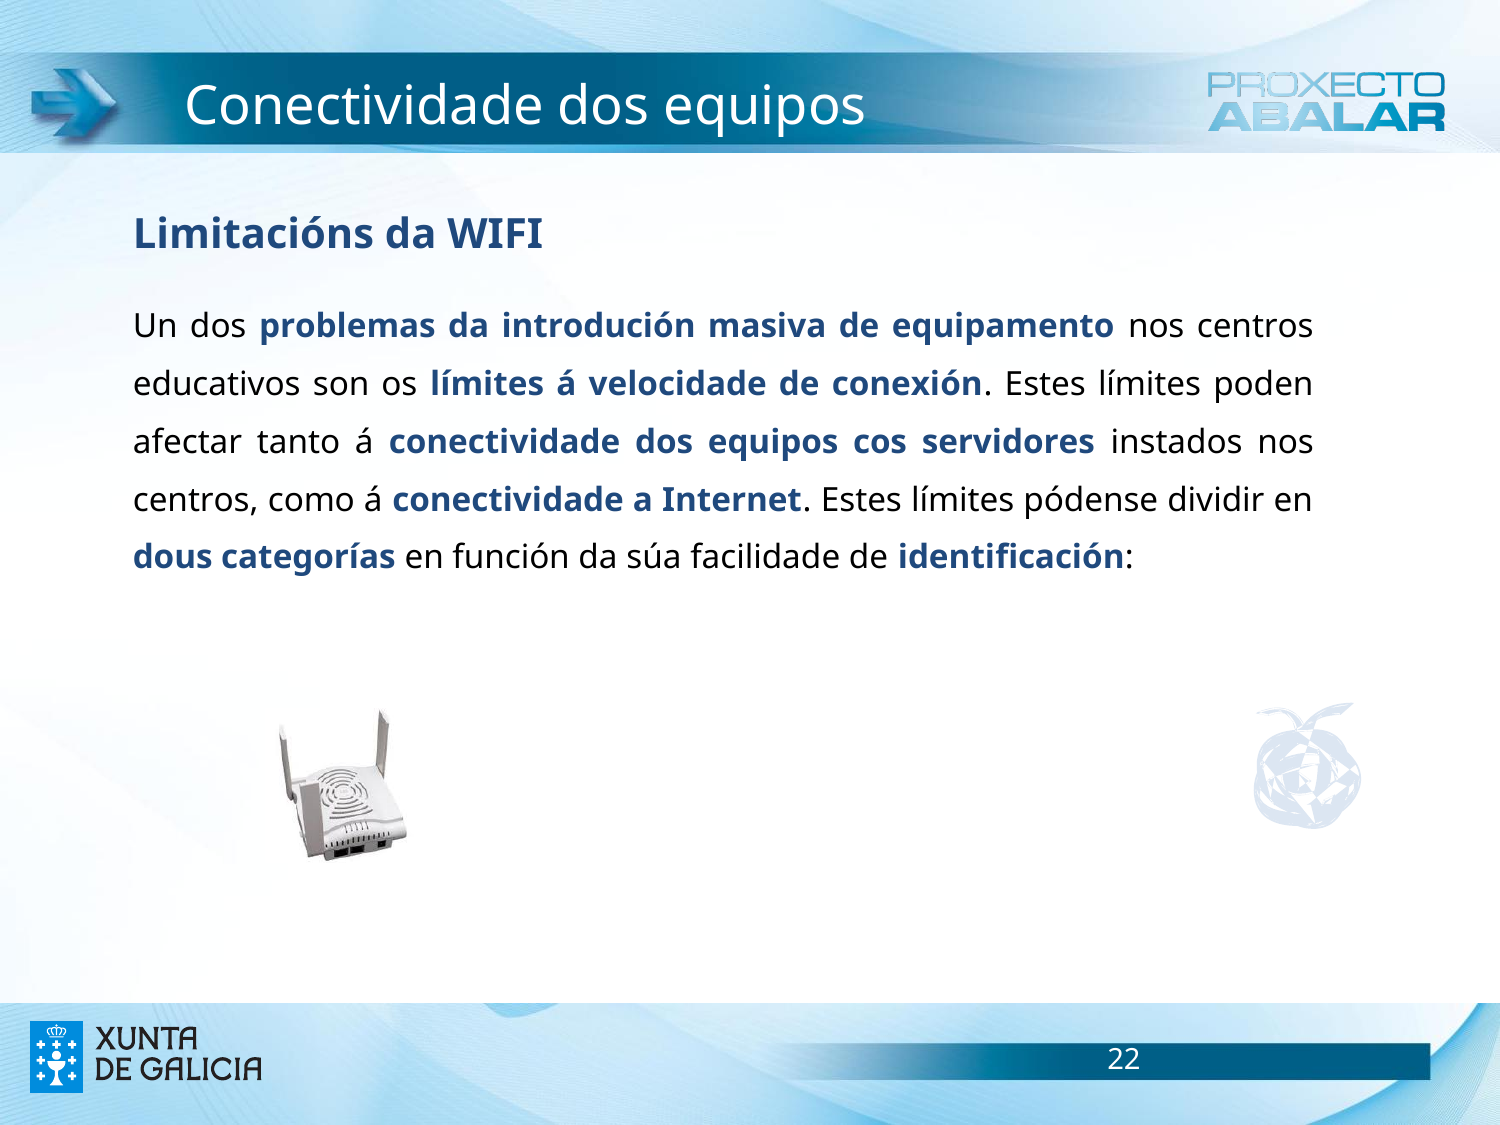

Conectividade dos equipos
Limitacións da WIFI
Un dos problemas da introdución masiva de equipamento nos centros educativos son os límites á velocidade de conexión. Estes límites poden afectar tanto á conectividade dos equipos cos servidores instados nos centros, como á conectividade a Internet. Estes límites pódense dividir en dous categorías en función da súa facilidade de identificación: